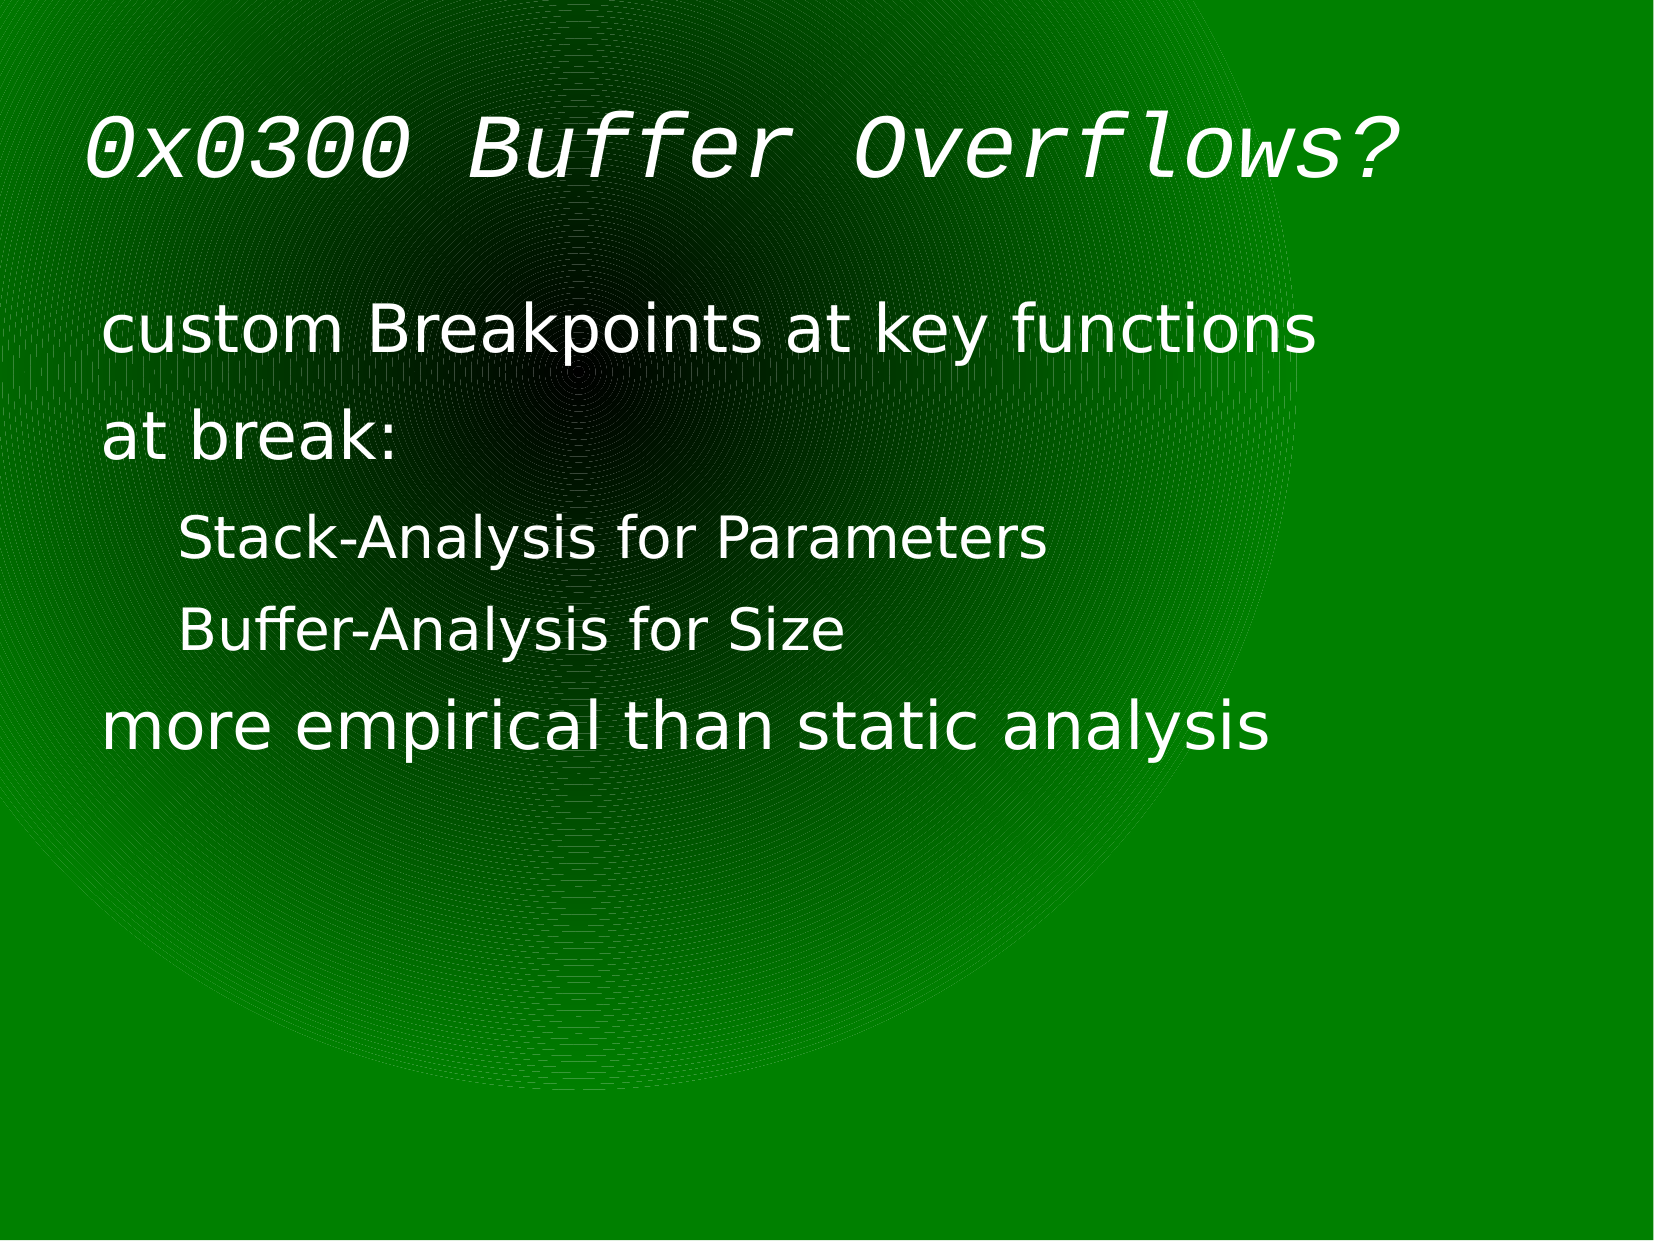

# 0x0300 Buffer Overflows?
custom Breakpoints at key functions
at break:
Stack-Analysis for Parameters
Buffer-Analysis for Size
more empirical than static analysis